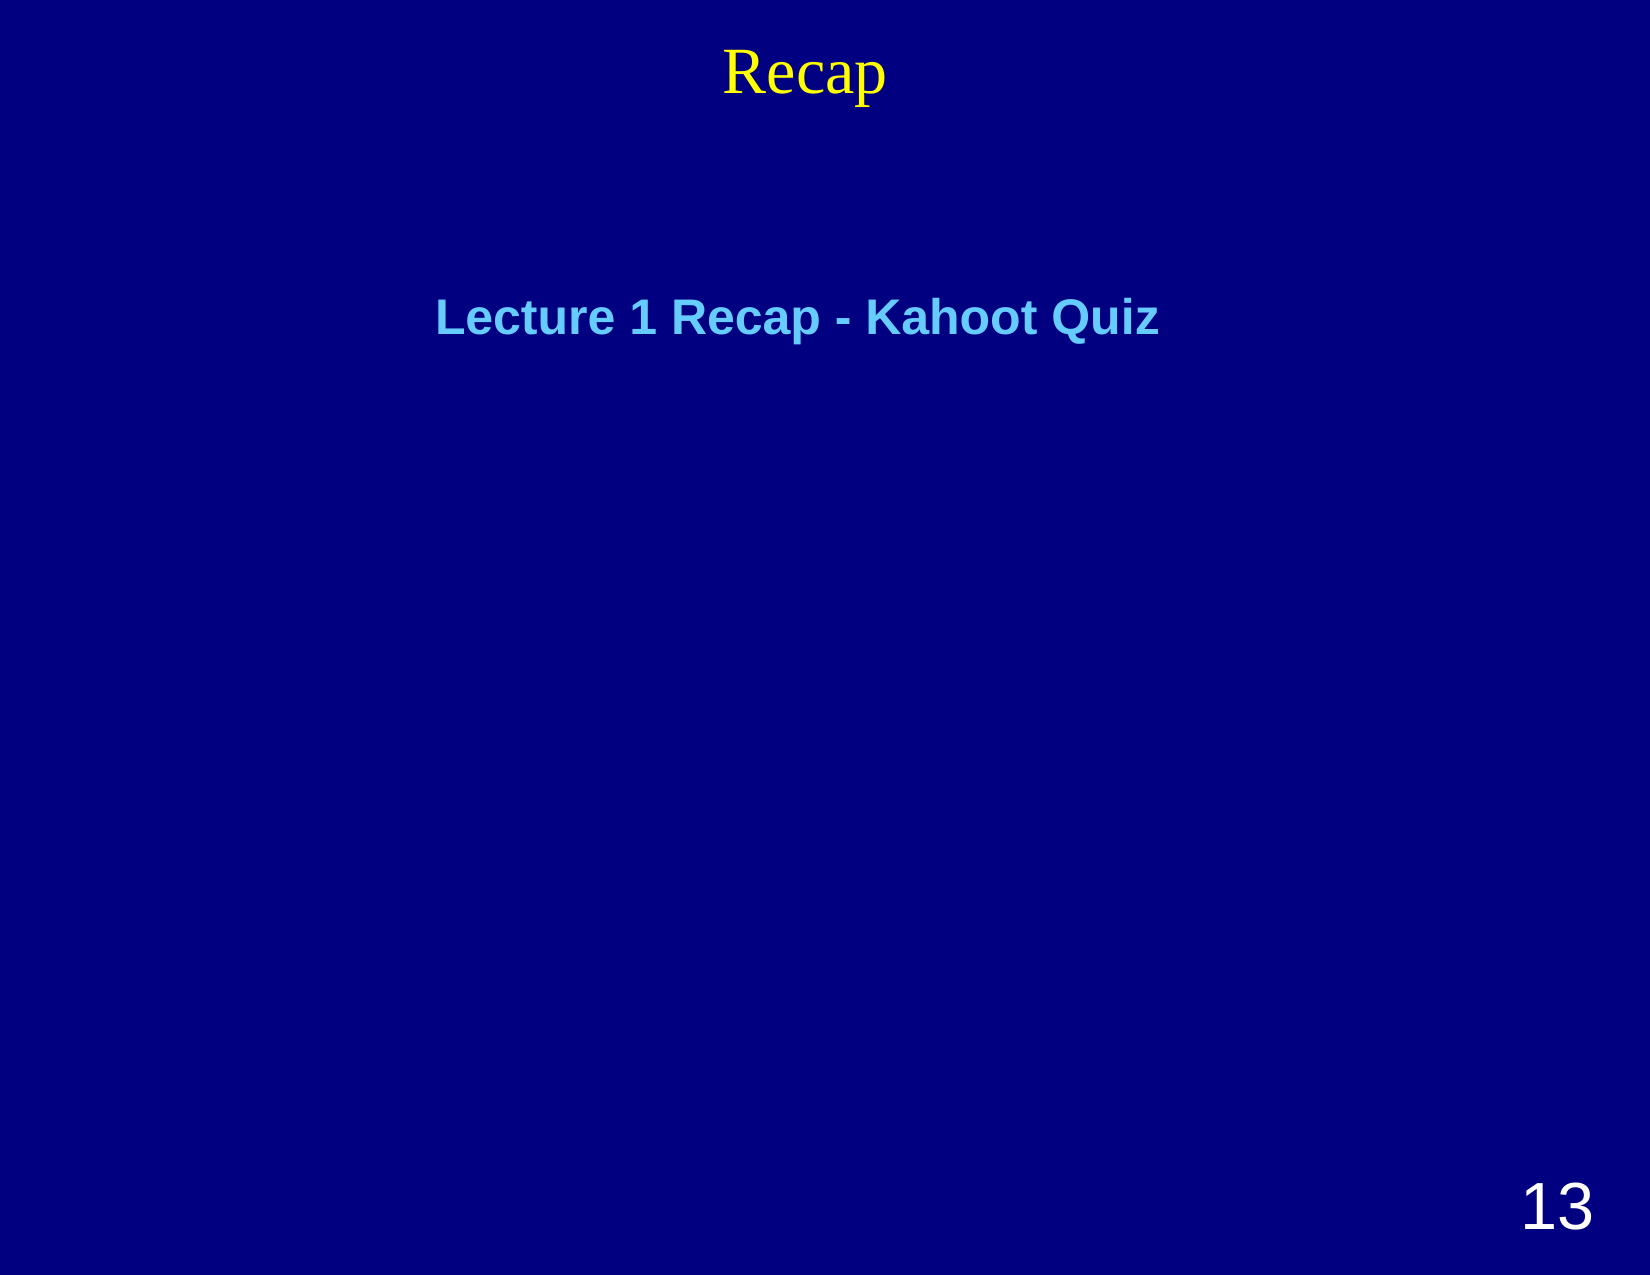

# Recap
Lecture 1 Recap - Kahoot Quiz